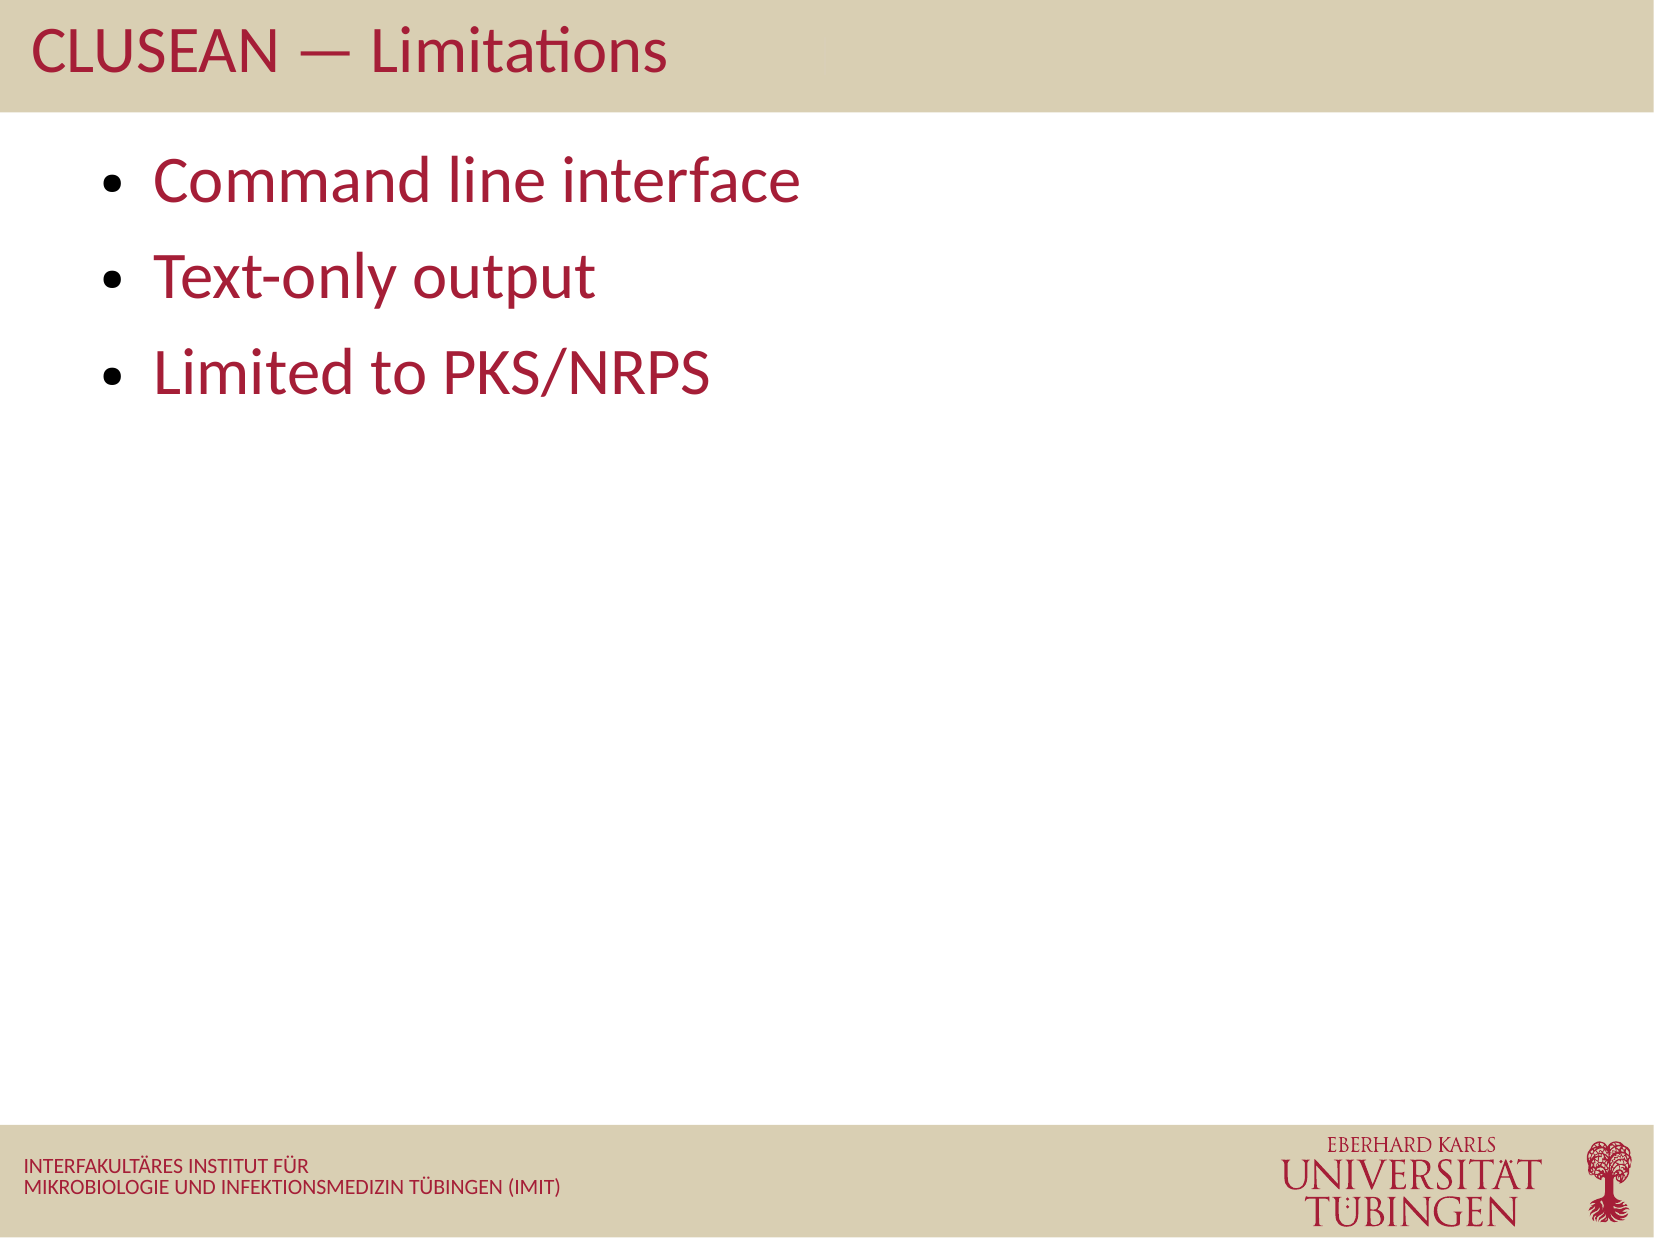

# CLUSEAN — Limitations
Command line interface
Text-only output
Limited to PKS/NRPS